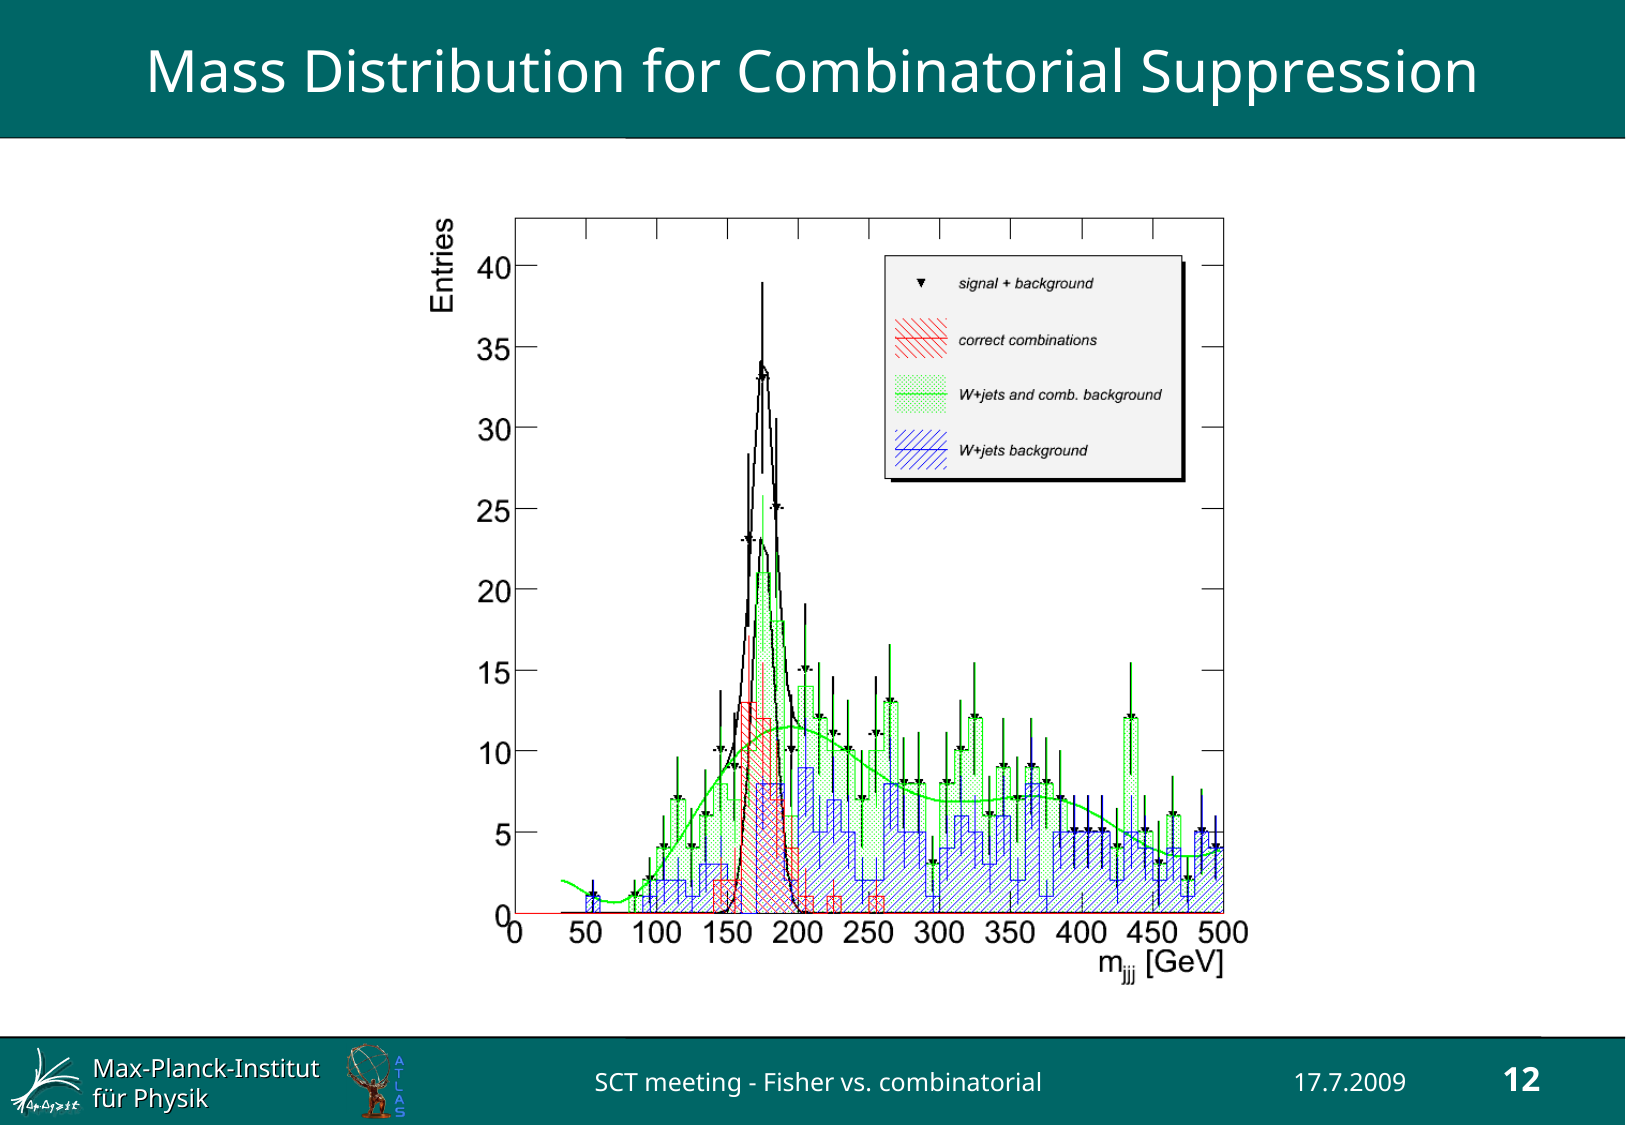

# Mass Distribution for Combinatorial Suppression
SCT meeting - Fisher vs. combinatorial
17.7.2009